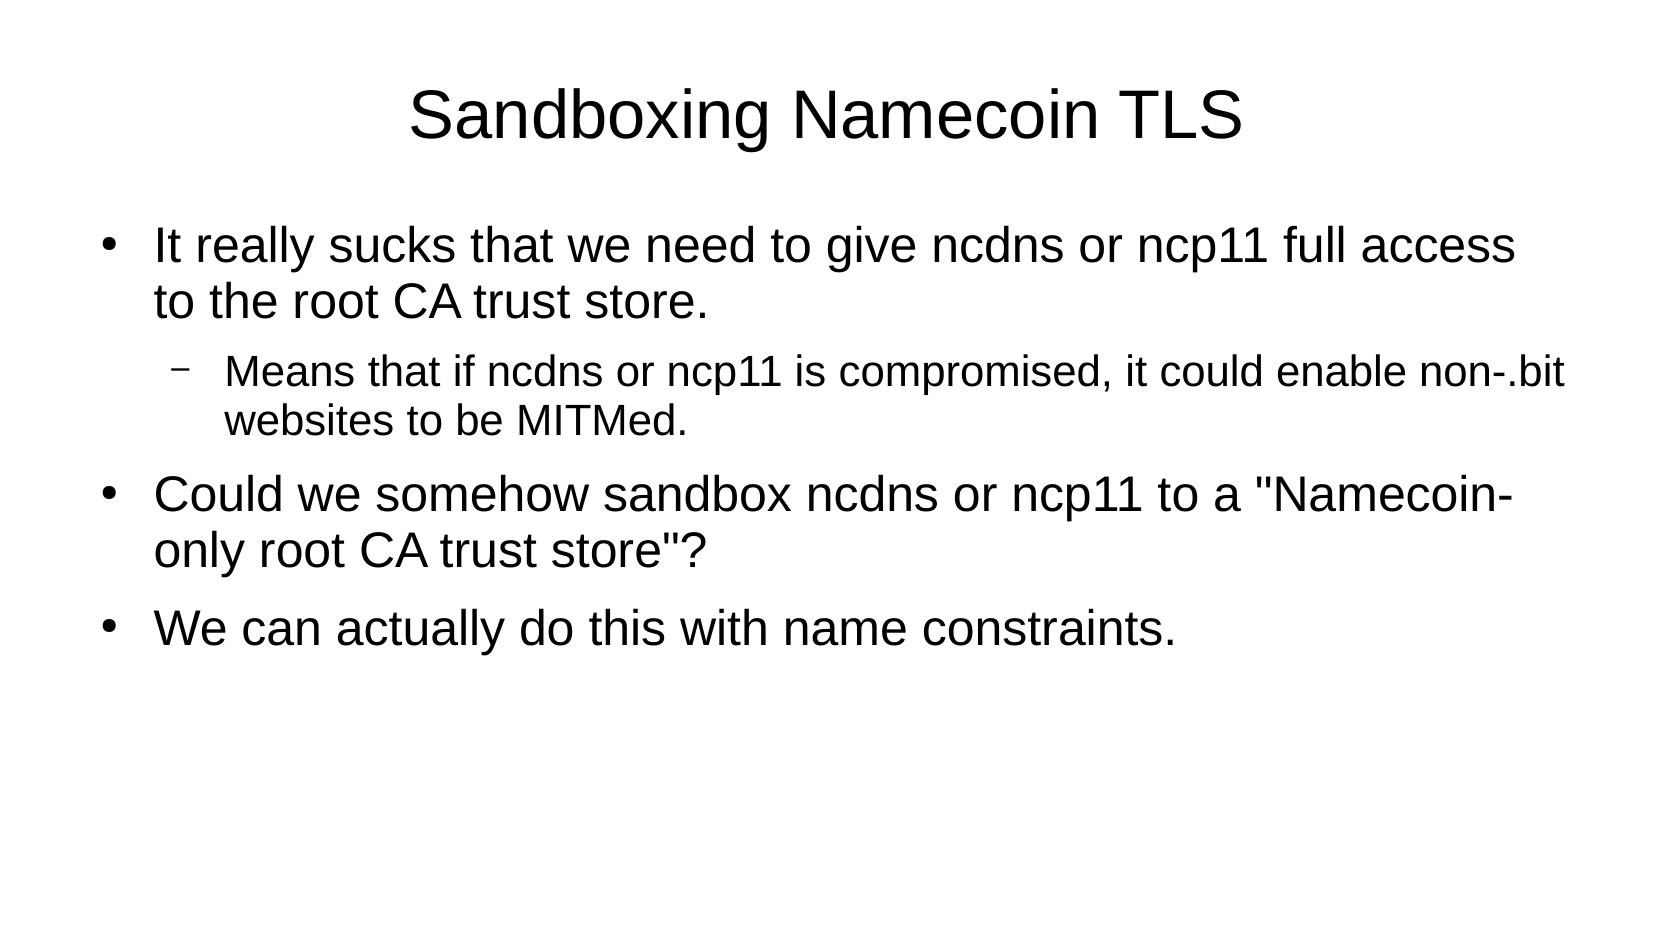

# Sandboxing Namecoin TLS
It really sucks that we need to give ncdns or ncp11 full access to the root CA trust store.
Means that if ncdns or ncp11 is compromised, it could enable non-.bit websites to be MITMed.
Could we somehow sandbox ncdns or ncp11 to a "Namecoin-only root CA trust store"?
We can actually do this with name constraints.